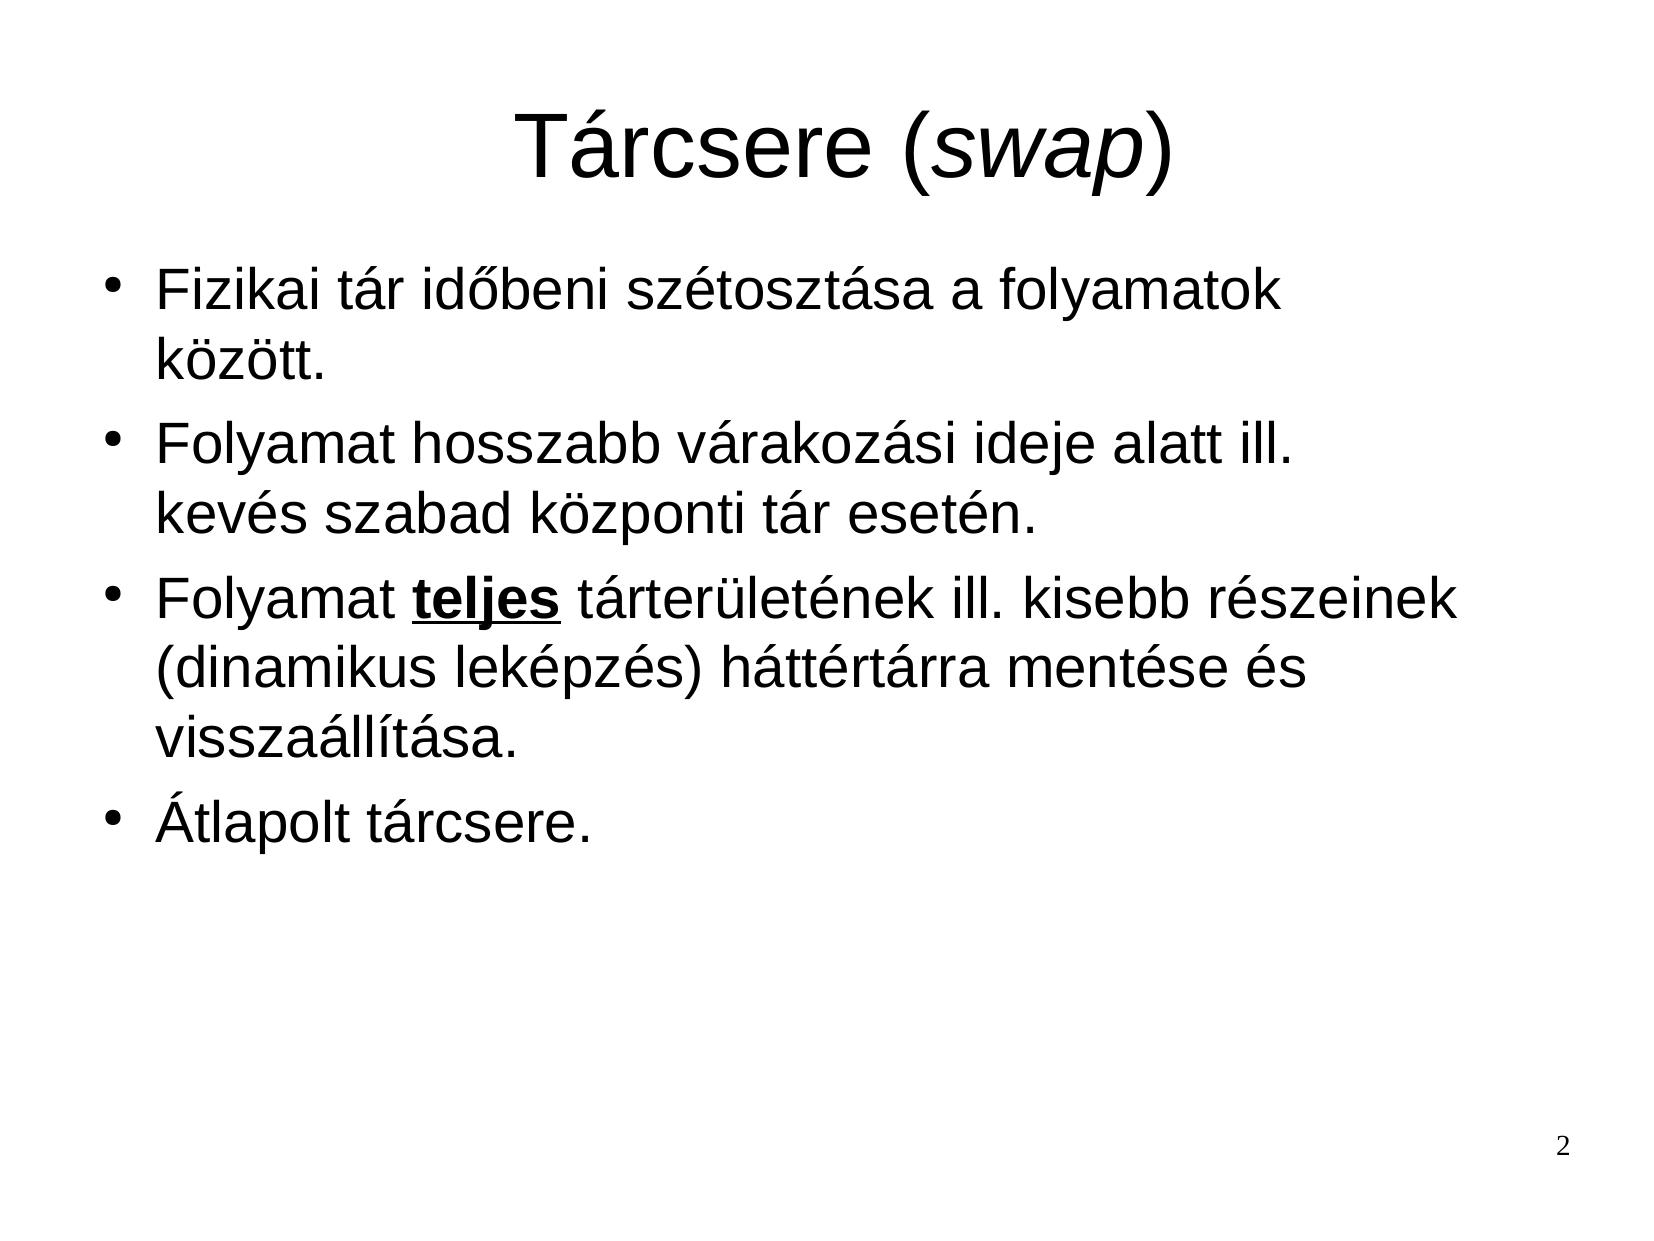

# Tárcsere (swap)
Fizikai tár időbeni szétosztása a folyamatok között.
Folyamat hosszabb várakozási ideje alatt ill. kevés szabad központi tár esetén.
Folyamat teljes tárterületének ill. kisebb részeinek (dinamikus leképzés) háttértárra mentése és visszaállítása.
Átlapolt tárcsere.
2